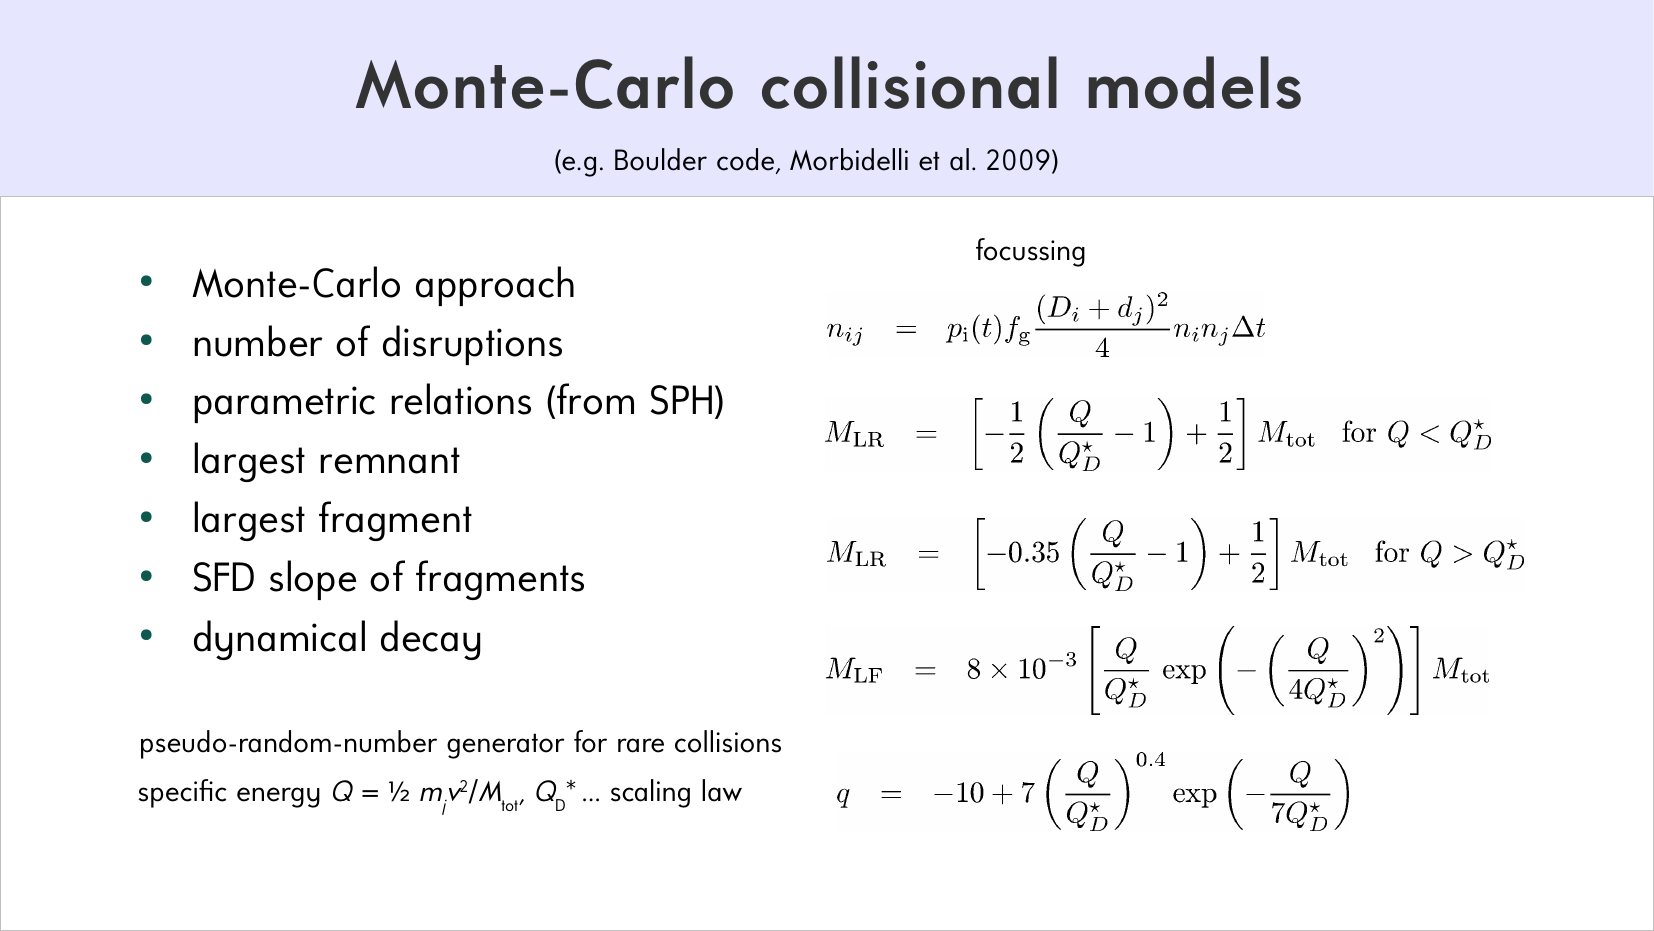

# Monte-Carlo collisional models
(e.g. Boulder code, Morbidelli et al. 2009)
focussing
Monte-Carlo approach
number of disruptions
parametric relations (from SPH)
largest remnant
largest fragment
SFD slope of fragments
dynamical decay
pseudo-random-number generator for rare collisions
specific energy Q = ½ mjv2/Mtot, QD* ... scaling law